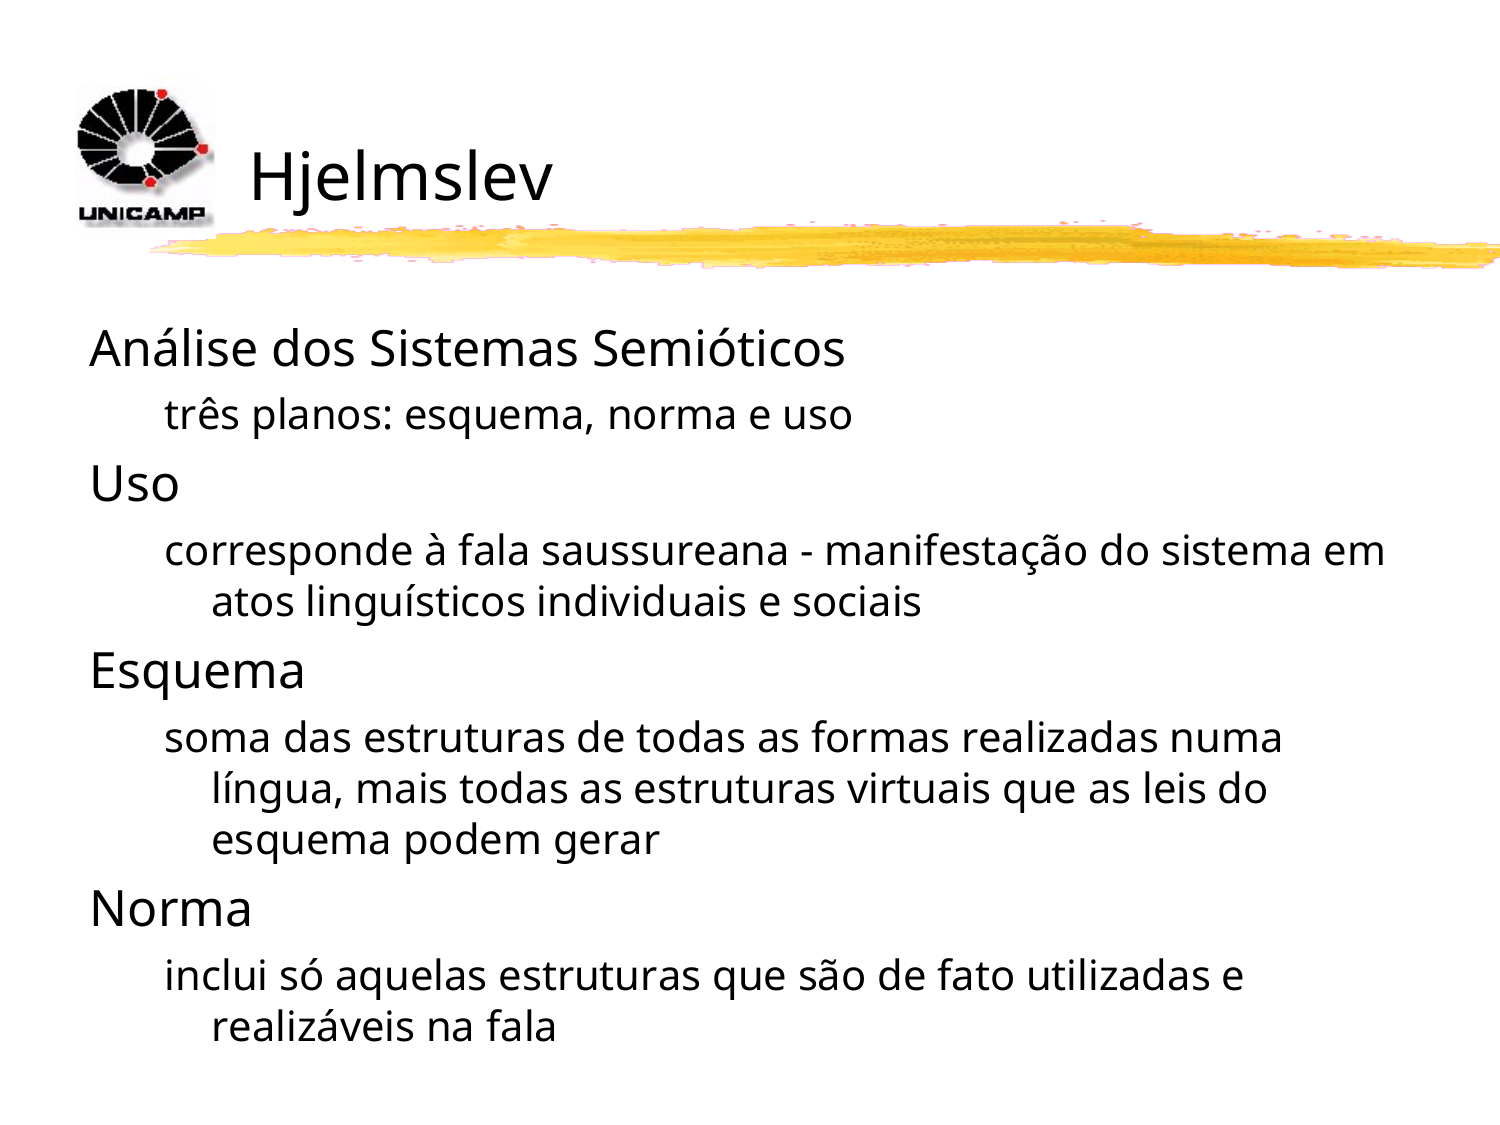

# Hjelmslev
Análise dos Sistemas Semióticos
três planos: esquema, norma e uso
Uso
corresponde à fala saussureana - manifestação do sistema em atos linguísticos individuais e sociais
Esquema
soma das estruturas de todas as formas realizadas numa língua, mais todas as estruturas virtuais que as leis do esquema podem gerar
Norma
inclui só aquelas estruturas que são de fato utilizadas e realizáveis na fala